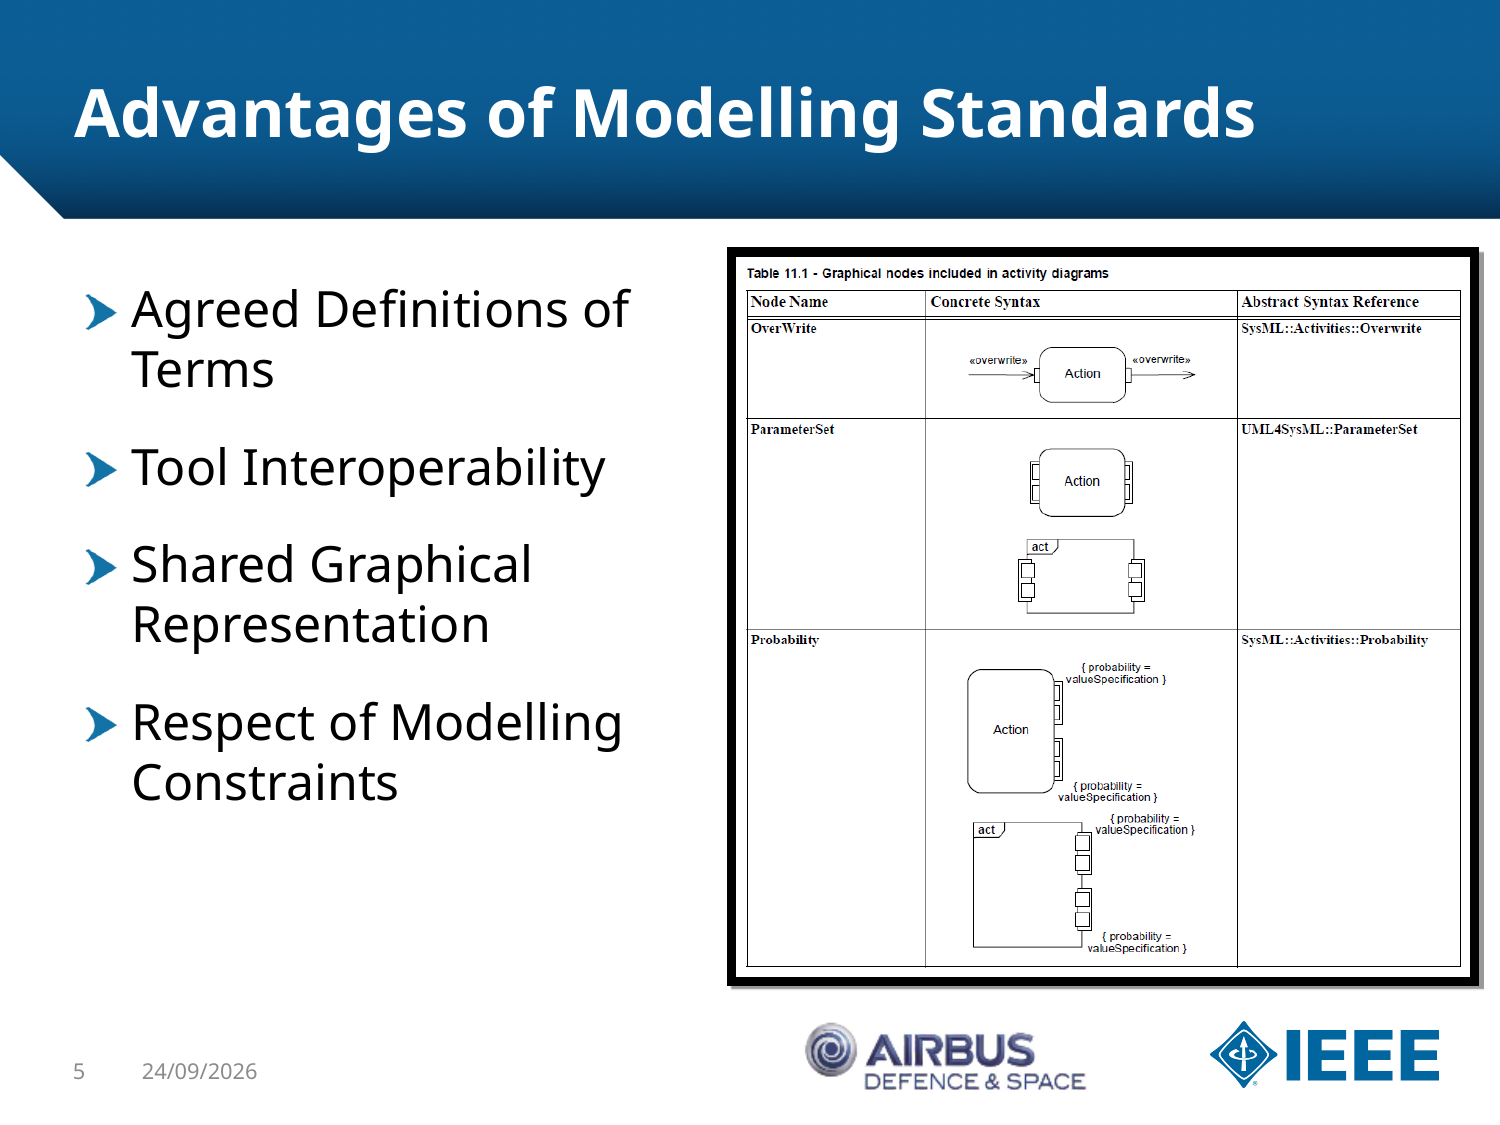

# Advantages of Modelling Standards
Agreed Definitions of Terms
Tool Interoperability
Shared Graphical Representation
Respect of Modelling Constraints